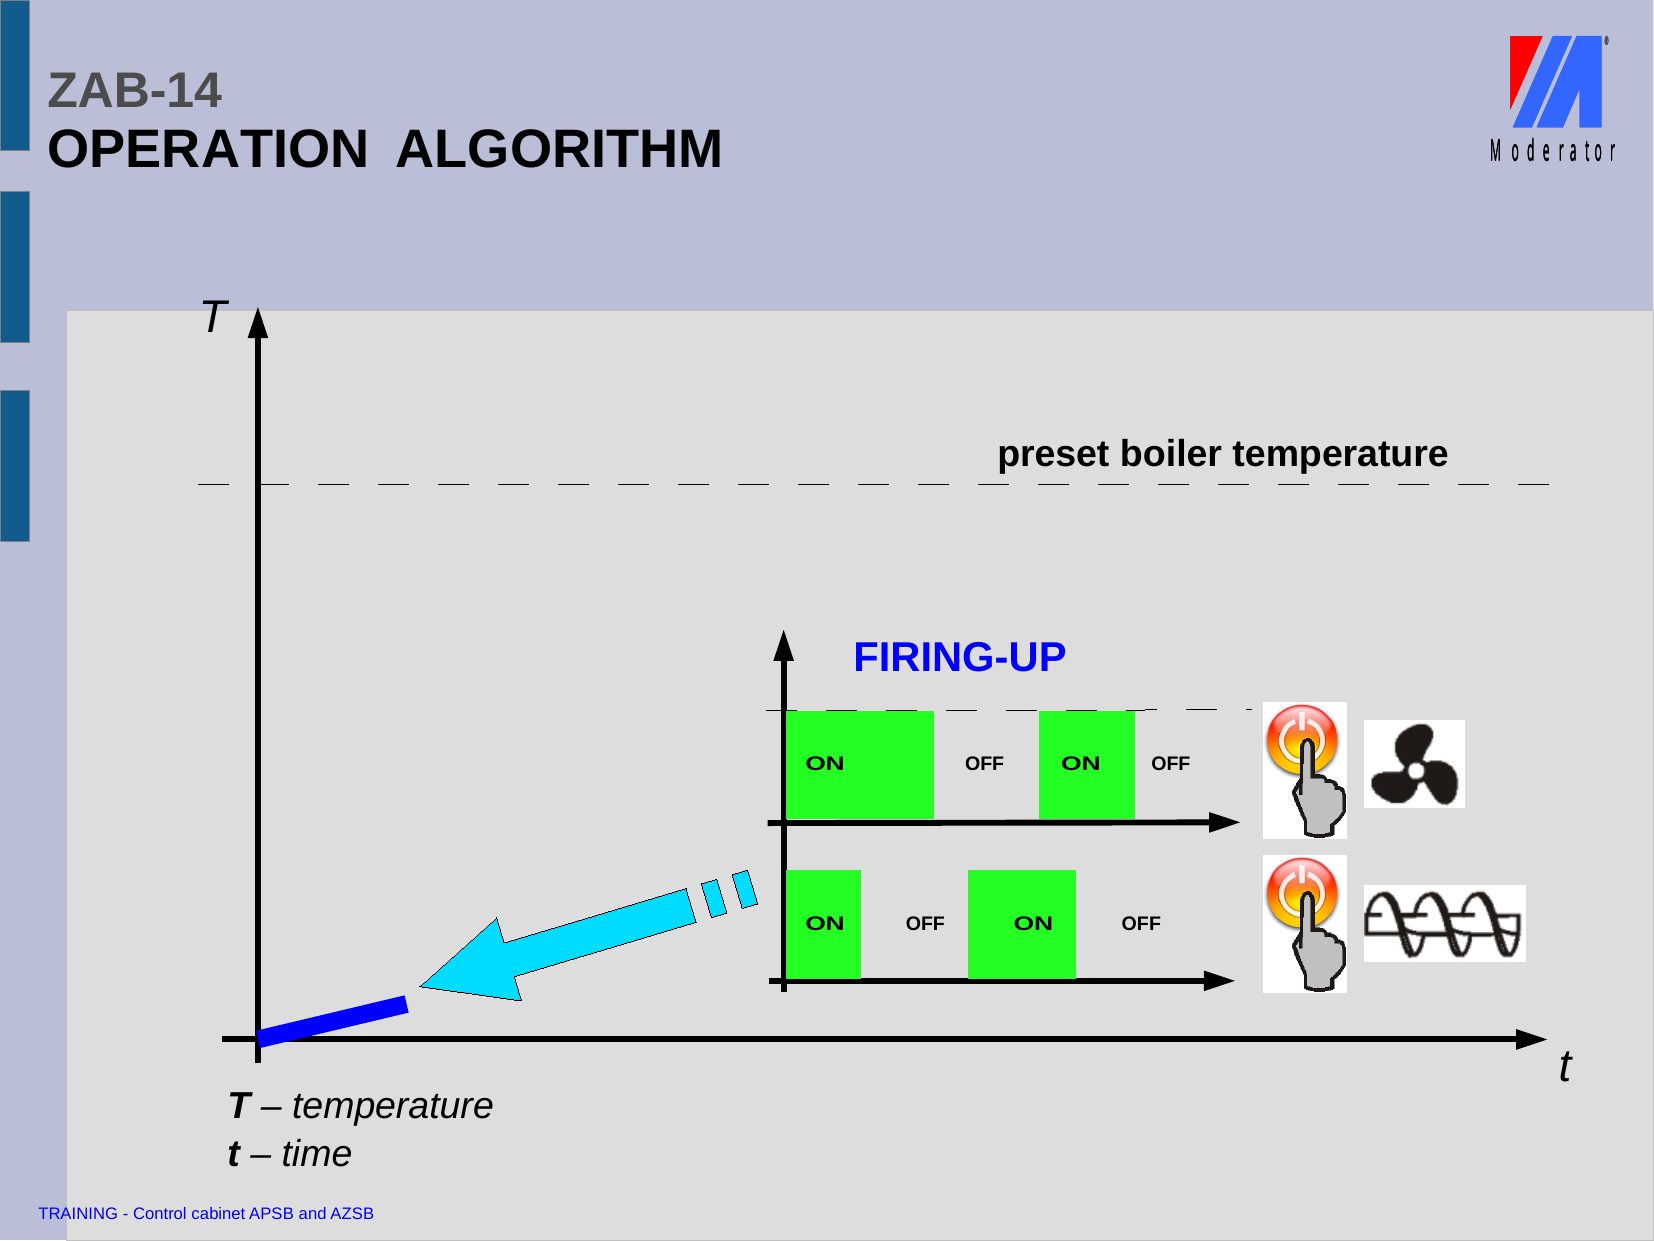

# ZAB-14 OPERATION ALGORITHM
T
preset boiler temperature
FIRING-UP
ON
OFF
ON
OFF
ON
OFF
ON
OFF
t
T – temperature
t – time
TRAINING - Control cabinet APSB and AZSB